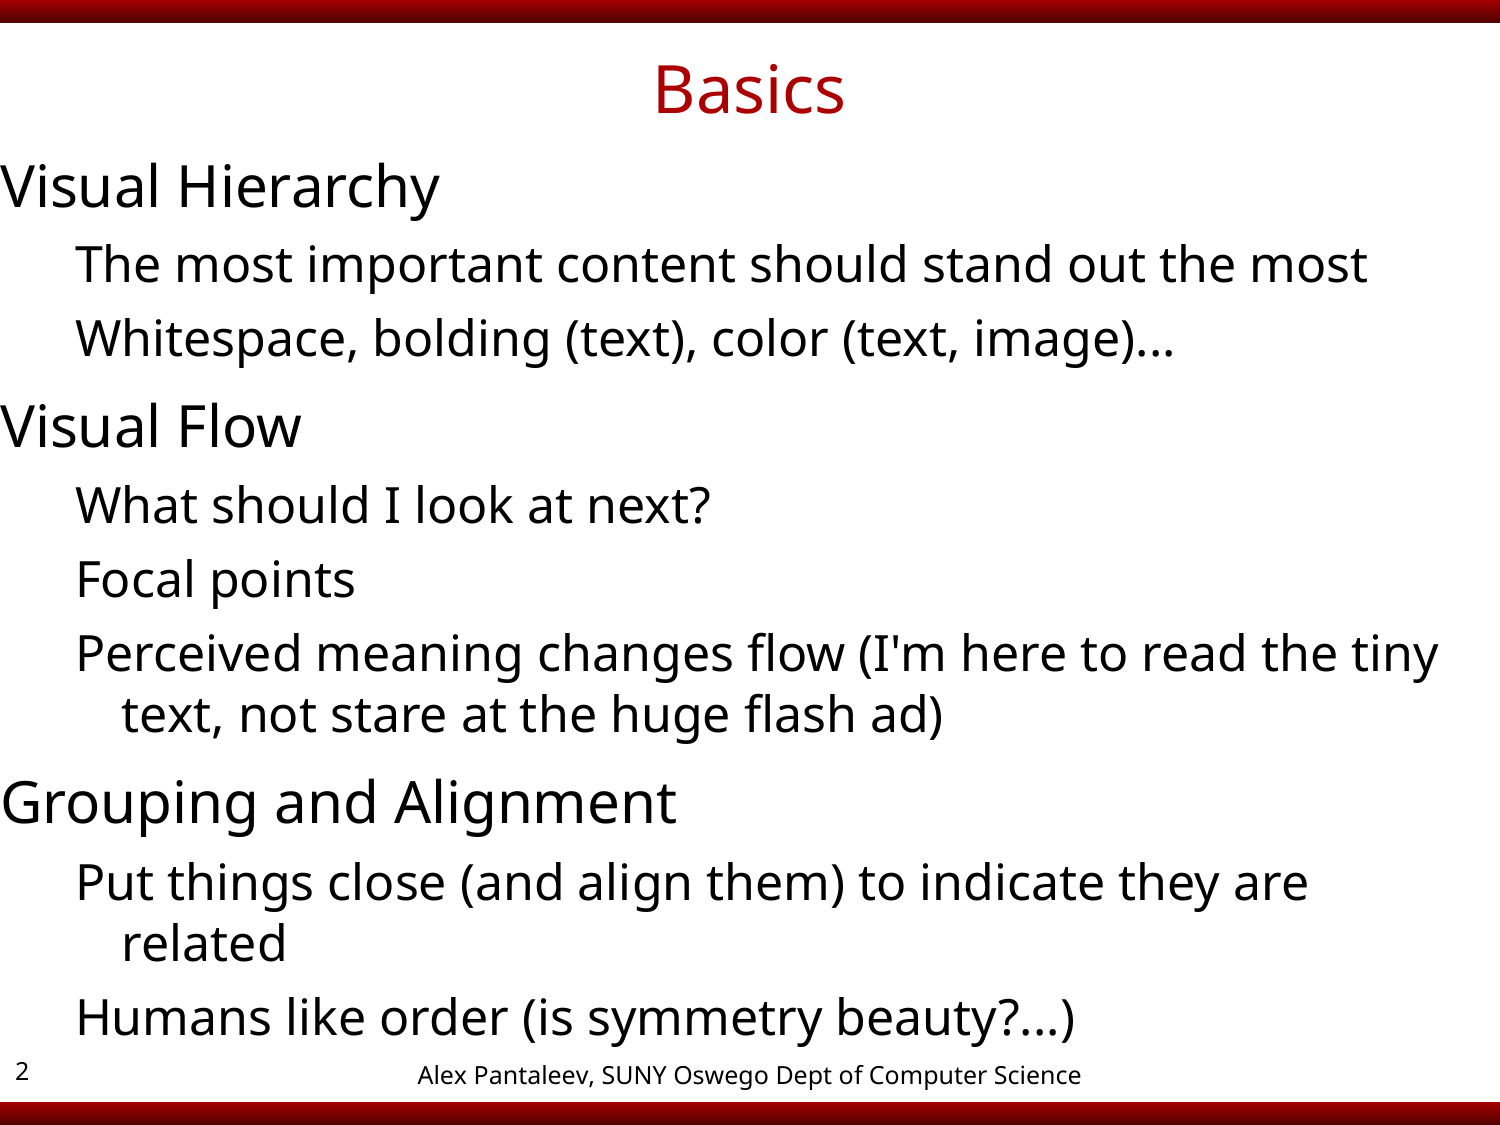

# Basics
Visual Hierarchy
The most important content should stand out the most
Whitespace, bolding (text), color (text, image)...
Visual Flow
What should I look at next?
Focal points
Perceived meaning changes flow (I'm here to read the tiny text, not stare at the huge flash ad)
Grouping and Alignment
Put things close (and align them) to indicate they are related
Humans like order (is symmetry beauty?...)
2